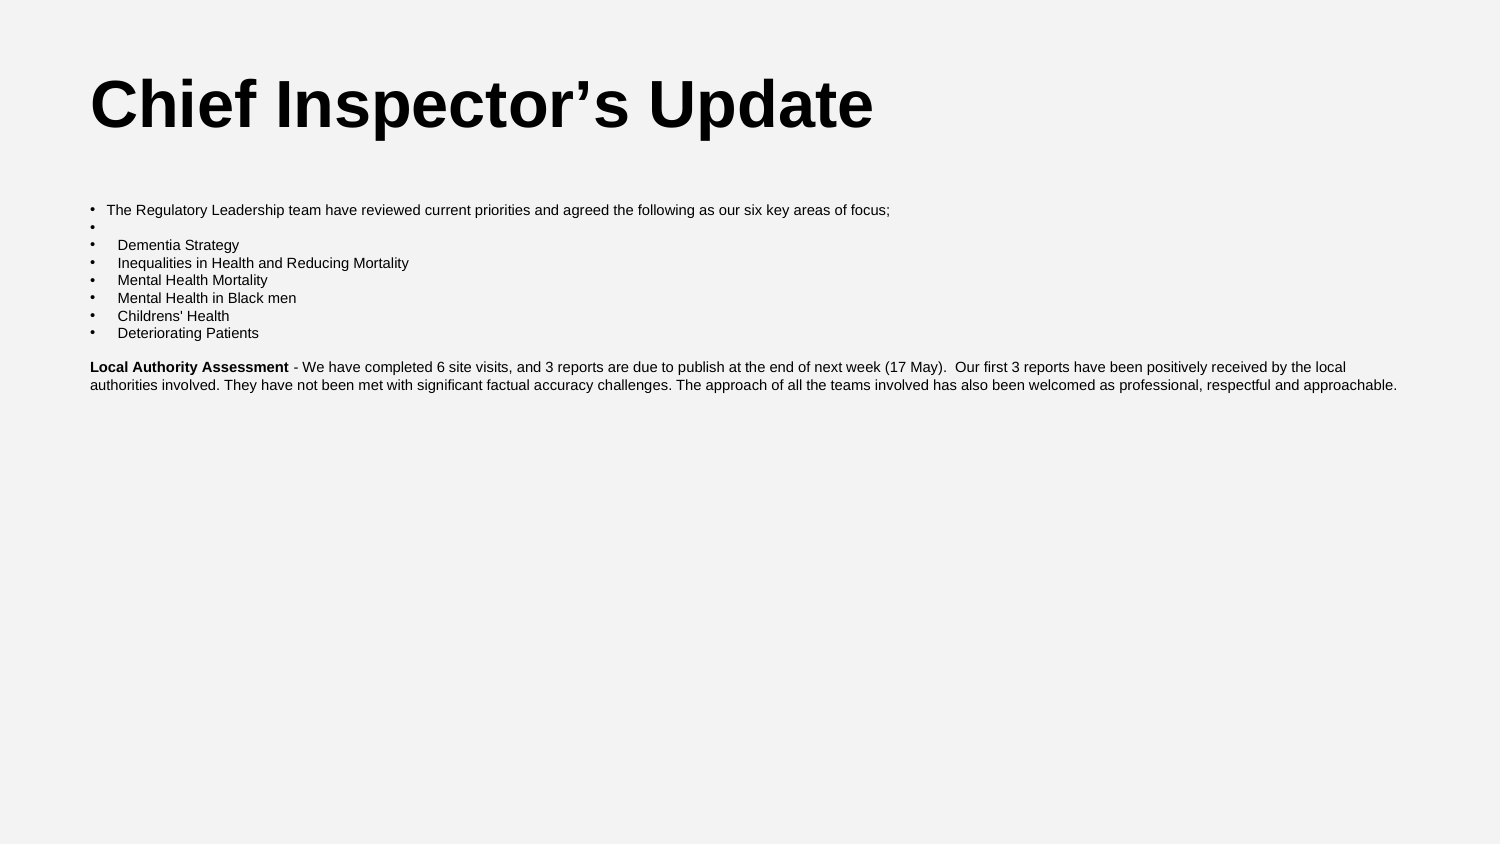

# Chief Inspector’s Update
The Regulatory Leadership team have reviewed current priorities and agreed the following as our six key areas of focus;
Dementia Strategy
Inequalities in Health and Reducing Mortality
Mental Health Mortality
Mental Health in Black men
Childrens' Health
Deteriorating Patients
Local Authority Assessment - We have completed 6 site visits, and 3 reports are due to publish at the end of next week (17 May).  Our first 3 reports have been positively received by the local authorities involved. They have not been met with significant factual accuracy challenges. The approach of all the teams involved has also been welcomed as professional, respectful and approachable.